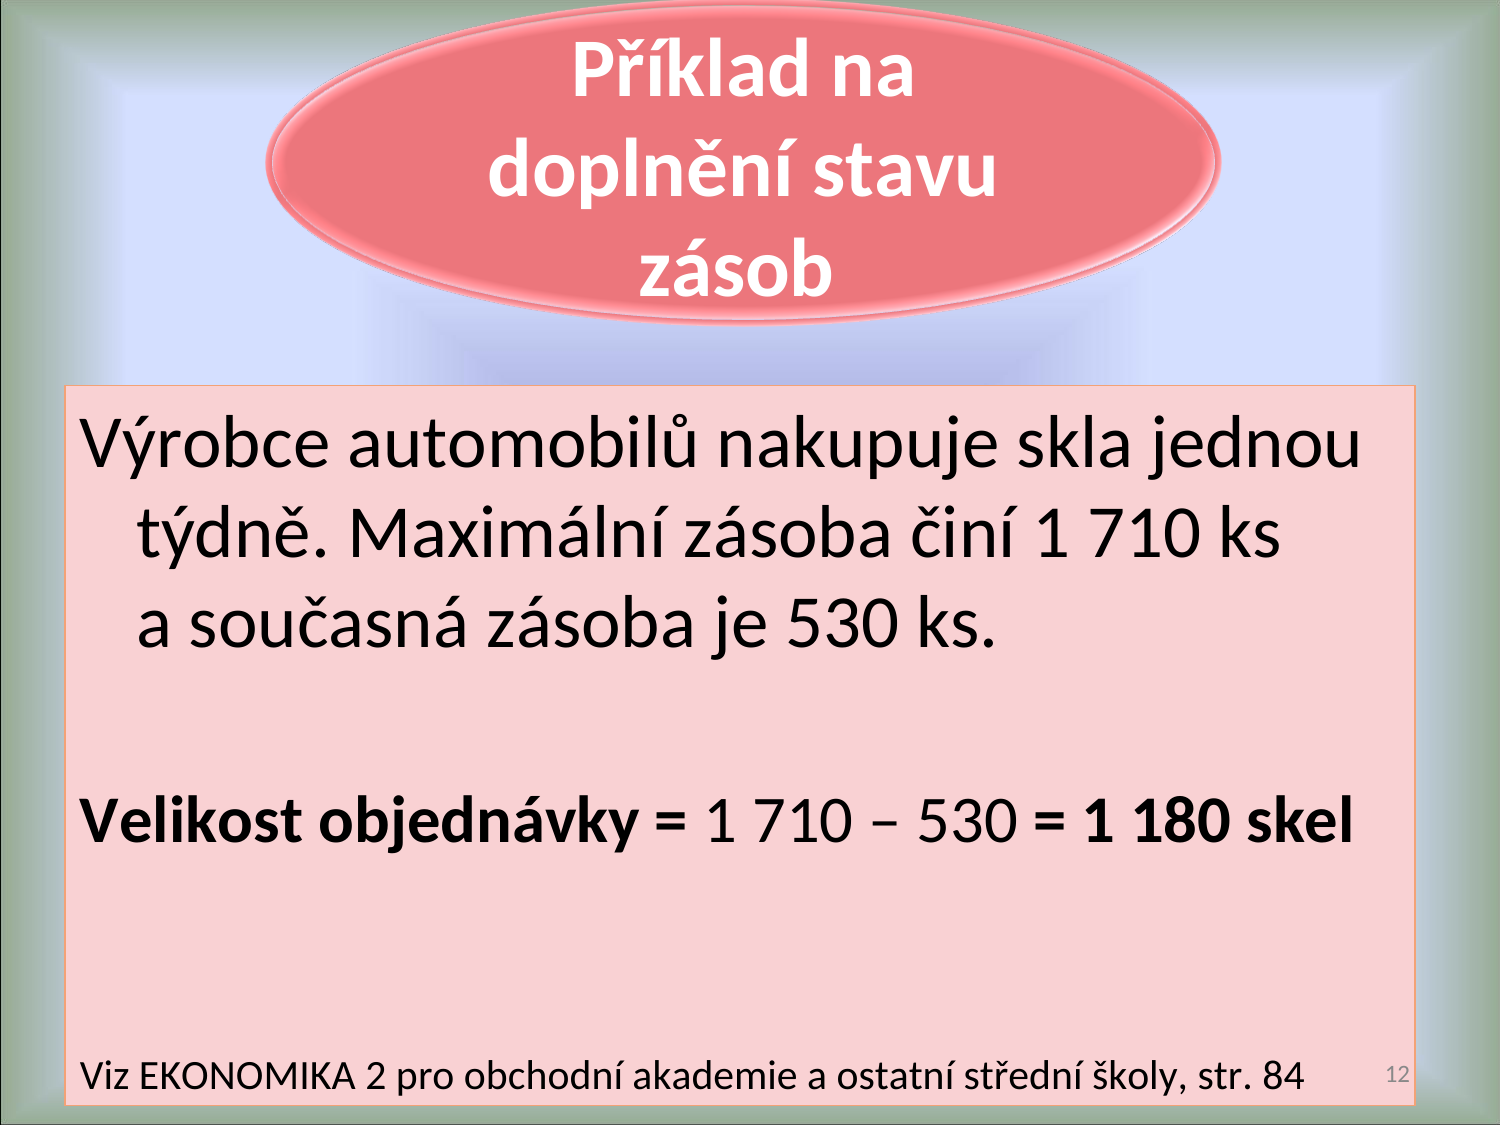

Příklad na doplnění stavu zásob
# Výrobce automobilů nakupuje skla jednou týdně. Maximální zásoba činí 1 710 ks a současná zásoba je 530 ks.
Velikost objednávky = 1 710 – 530 = 1 180 skel
Viz EKONOMIKA 2 pro obchodní akademie a ostatní střední školy, str. 84